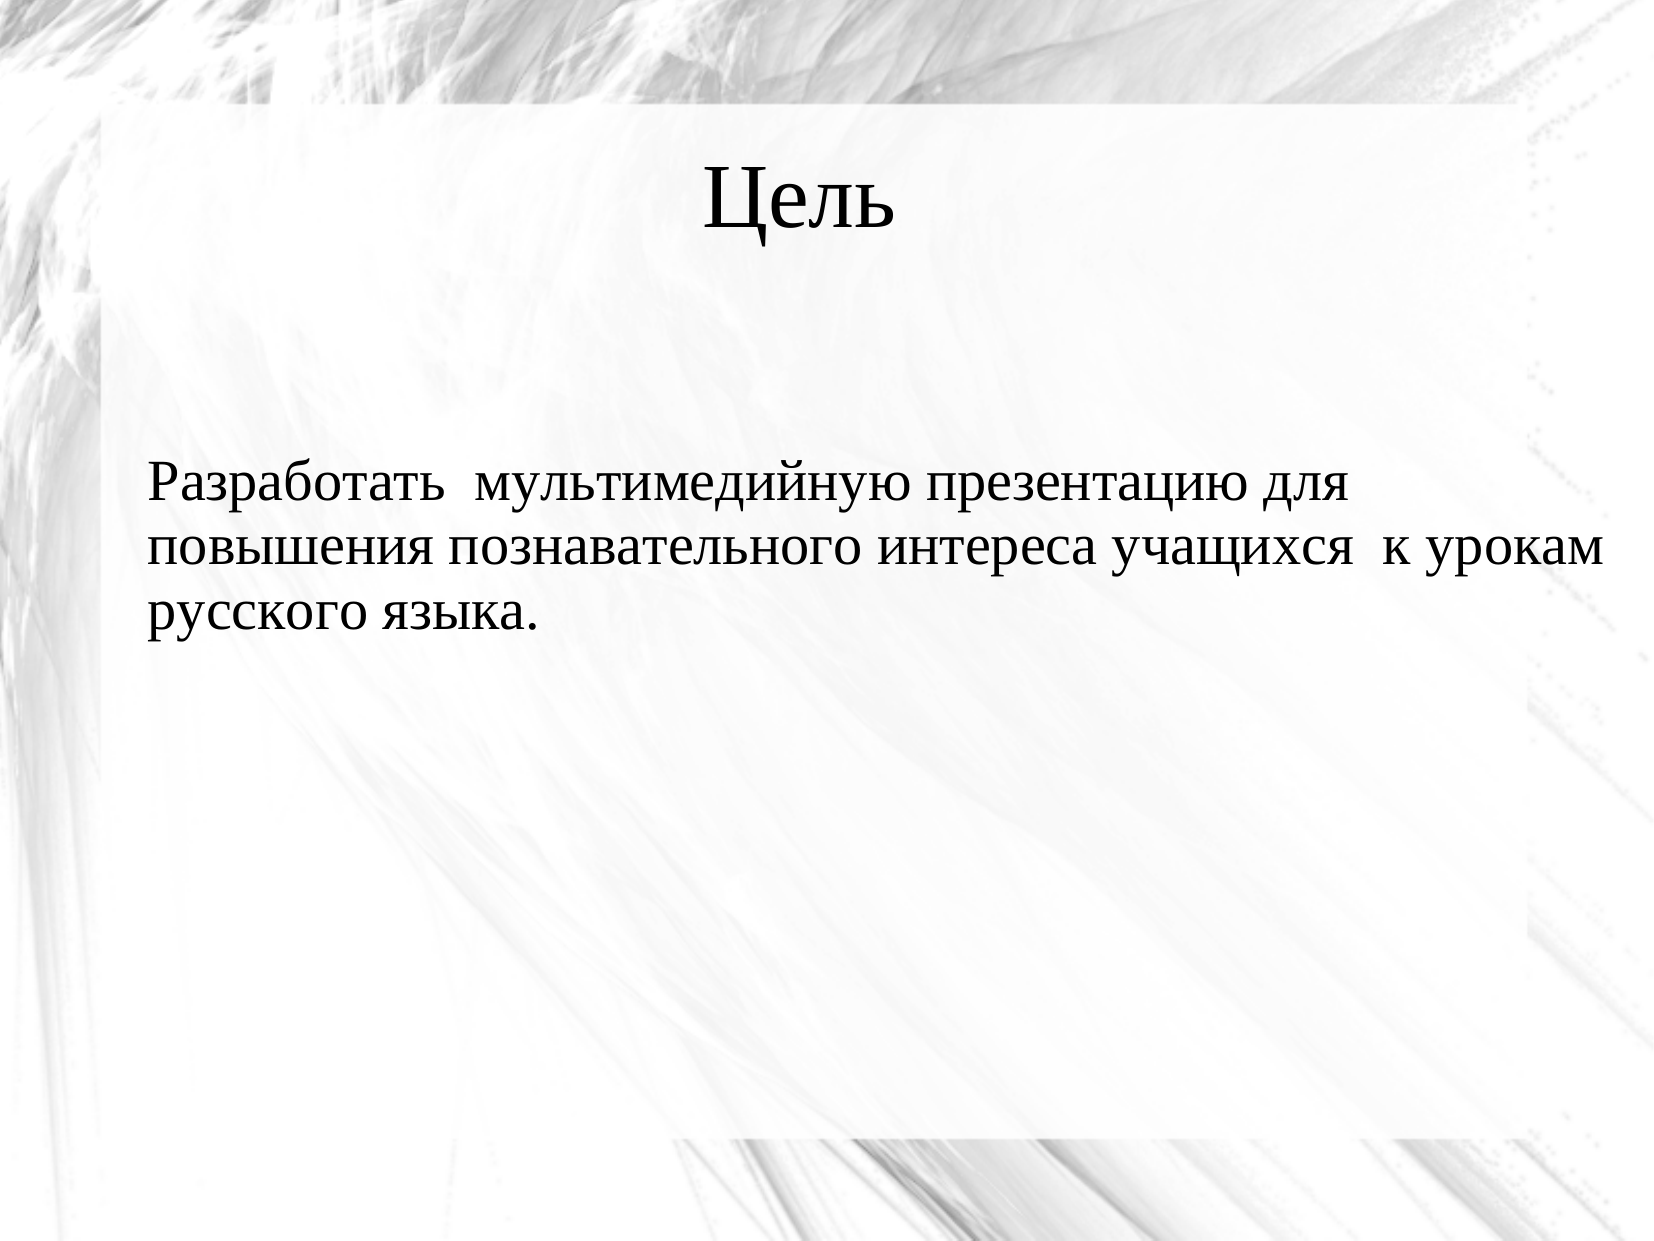

# Цель
Разработать мультимедийную презентацию для повышения познавательного интереса учащихся к урокам русского языка.